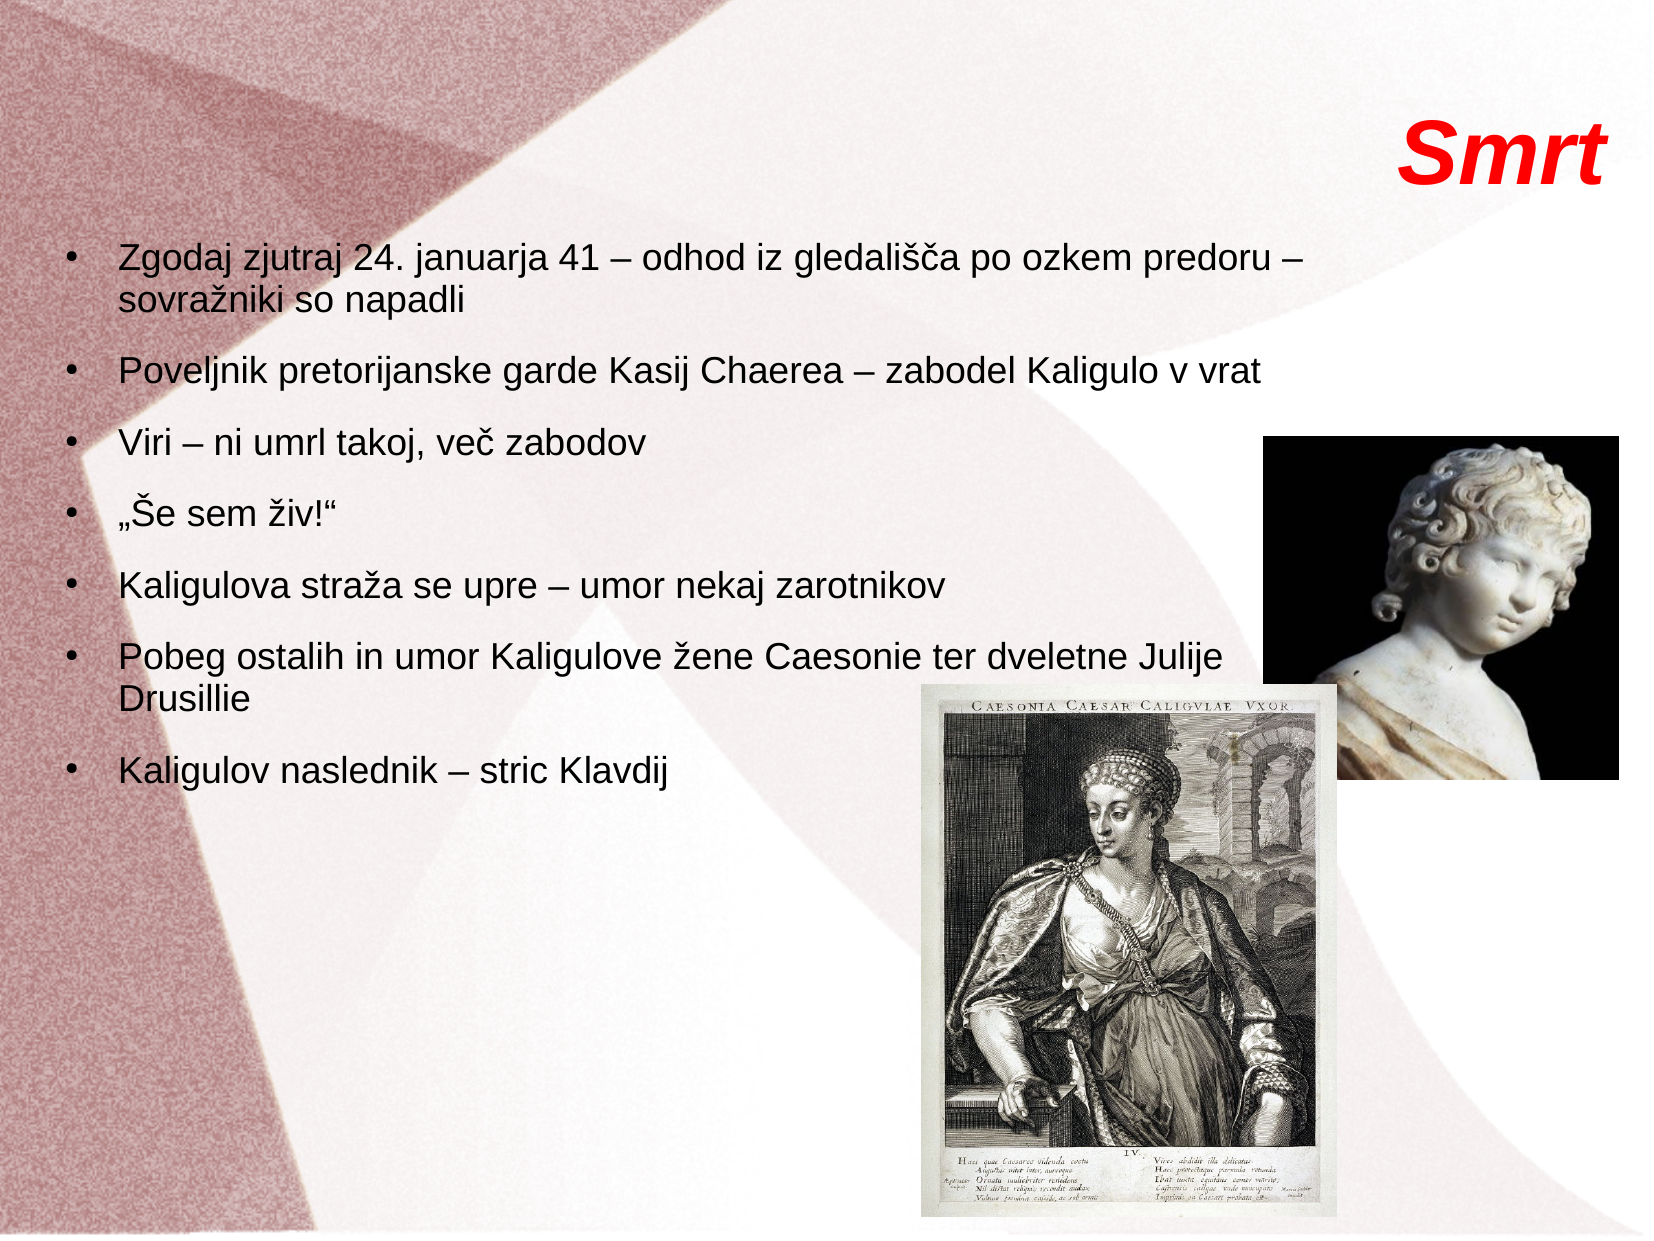

# Smrt
Zgodaj zjutraj 24. januarja 41 – odhod iz gledališča po ozkem predoru – sovražniki so napadli
Poveljnik pretorijanske garde Kasij Chaerea – zabodel Kaligulo v vrat
Viri – ni umrl takoj, več zabodov
„Še sem živ!“
Kaligulova straža se upre – umor nekaj zarotnikov
Pobeg ostalih in umor Kaligulove žene Caesonie ter dveletne Julije Drusillie
Kaligulov naslednik – stric Klavdij